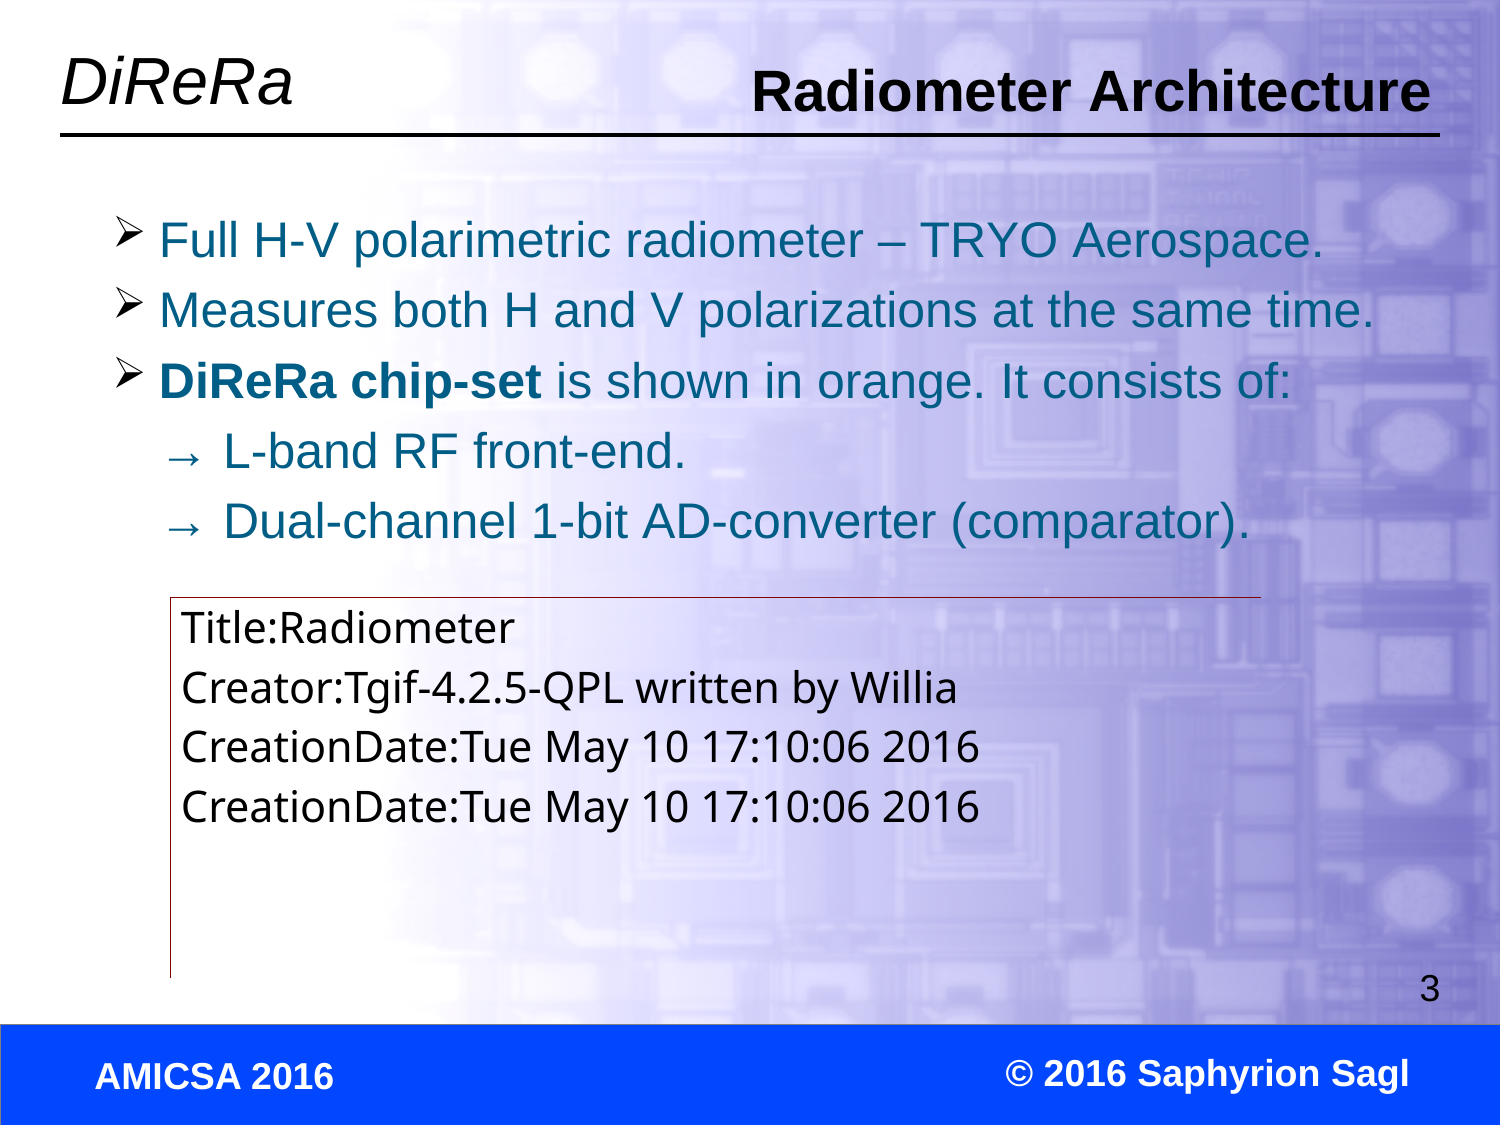

Radiometer Architecture
Full H-V polarimetric radiometer – TRYO Aerospace.
Measures both H and V polarizations at the same time.
DiReRa chip-set is shown in orange. It consists of:
→ L-band RF front-end.
→ Dual-channel 1-bit AD-converter (comparator).
3
AMICSA 2016